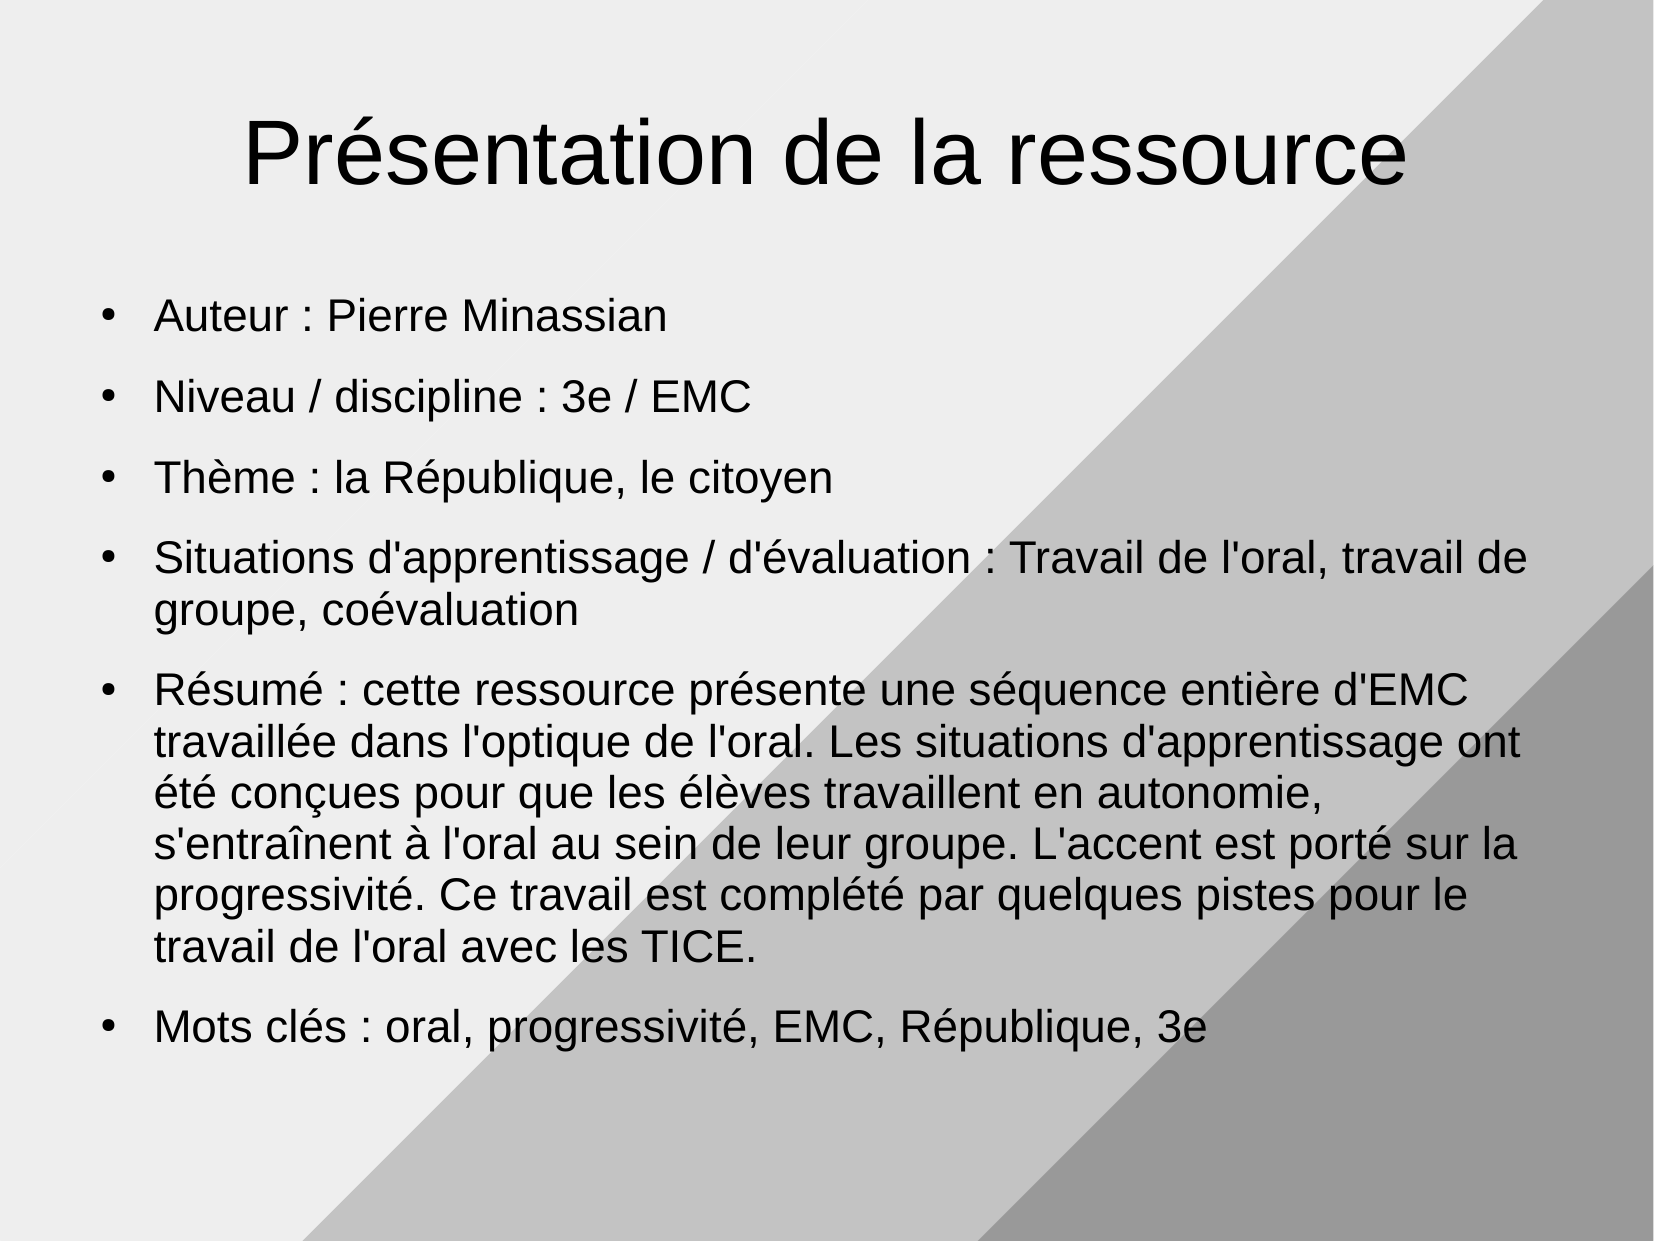

# Présentation de la ressource
Auteur : Pierre Minassian
Niveau / discipline : 3e / EMC
Thème : la République, le citoyen
Situations d'apprentissage / d'évaluation : Travail de l'oral, travail de groupe, coévaluation
Résumé : cette ressource présente une séquence entière d'EMC travaillée dans l'optique de l'oral. Les situations d'apprentissage ont été conçues pour que les élèves travaillent en autonomie, s'entraînent à l'oral au sein de leur groupe. L'accent est porté sur la progressivité. Ce travail est complété par quelques pistes pour le travail de l'oral avec les TICE.
Mots clés : oral, progressivité, EMC, République, 3e